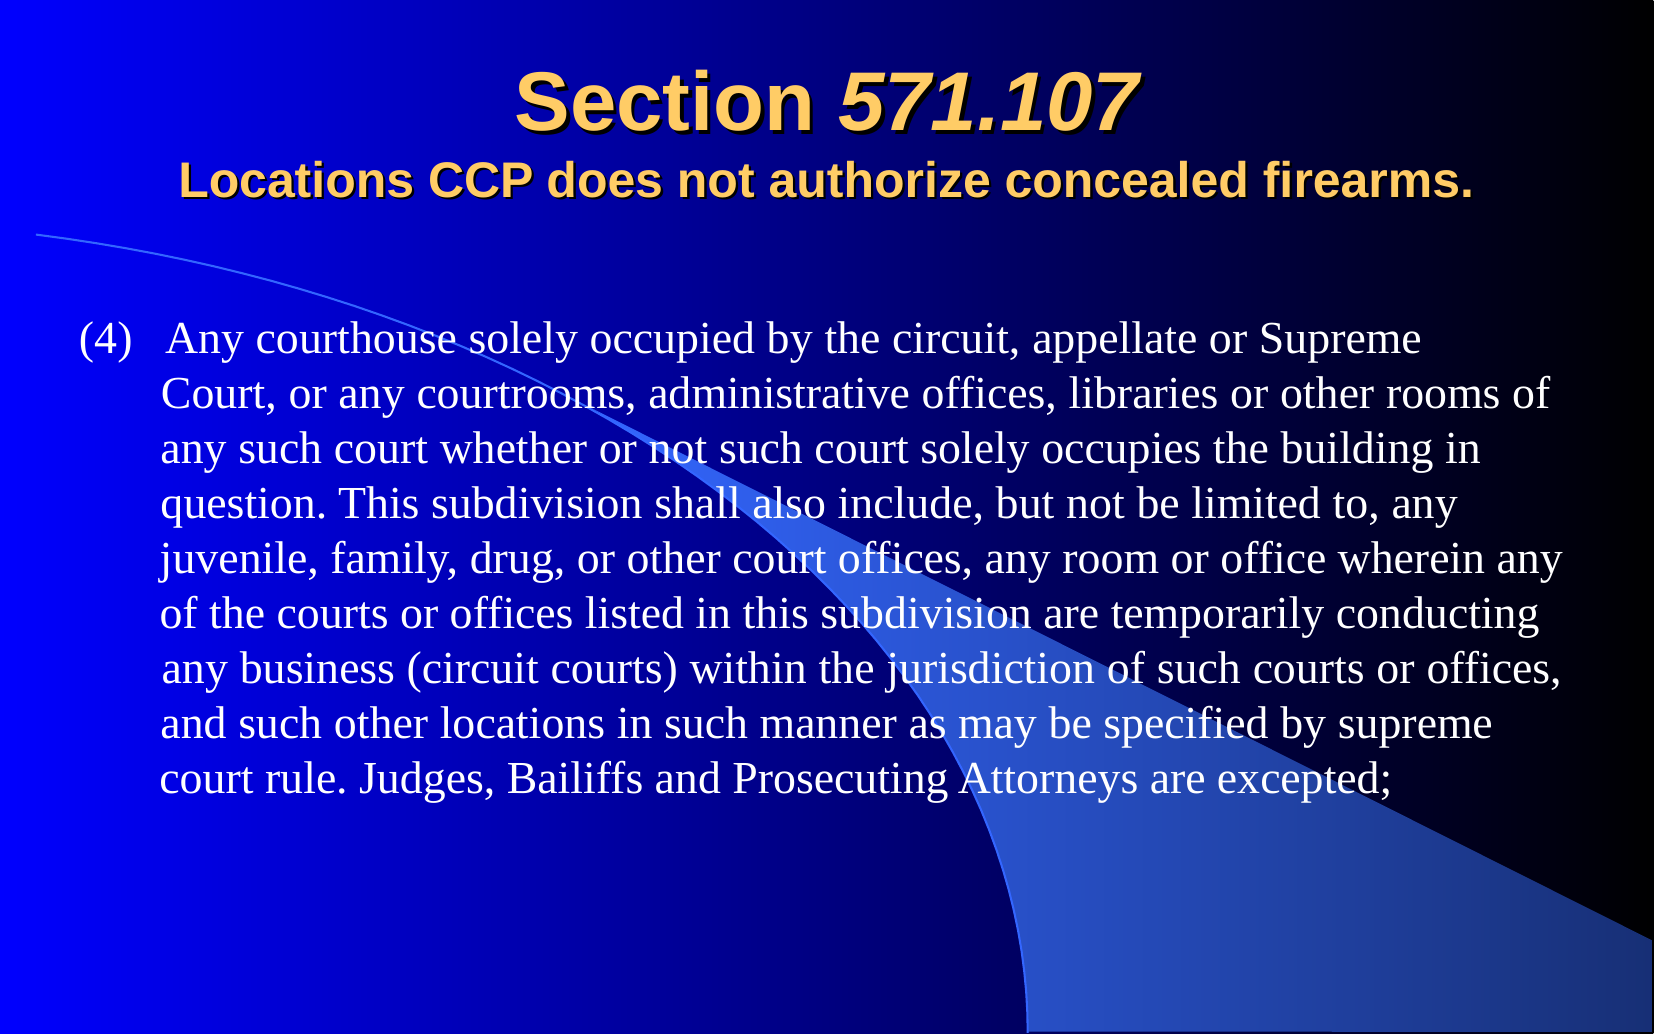

# Section 571.107 Locations CCP does not authorize concealed firearms.
(4) Any courthouse solely occupied by the circuit, appellate or Supreme Court, or any courtrooms, administrative offices, libraries or other rooms of any such court whether or not such court solely occupies the building in question. This subdivision shall also include, but not be limited to, any juvenile, family, drug, or other court offices, any room or office wherein any of the courts or offices listed in this subdivision are temporarily conducting any business (circuit courts) within the jurisdiction of such courts or offices, and such other locations in such manner as may be specified by supreme court rule. Judges, Bailiffs and Prosecuting Attorneys are excepted;